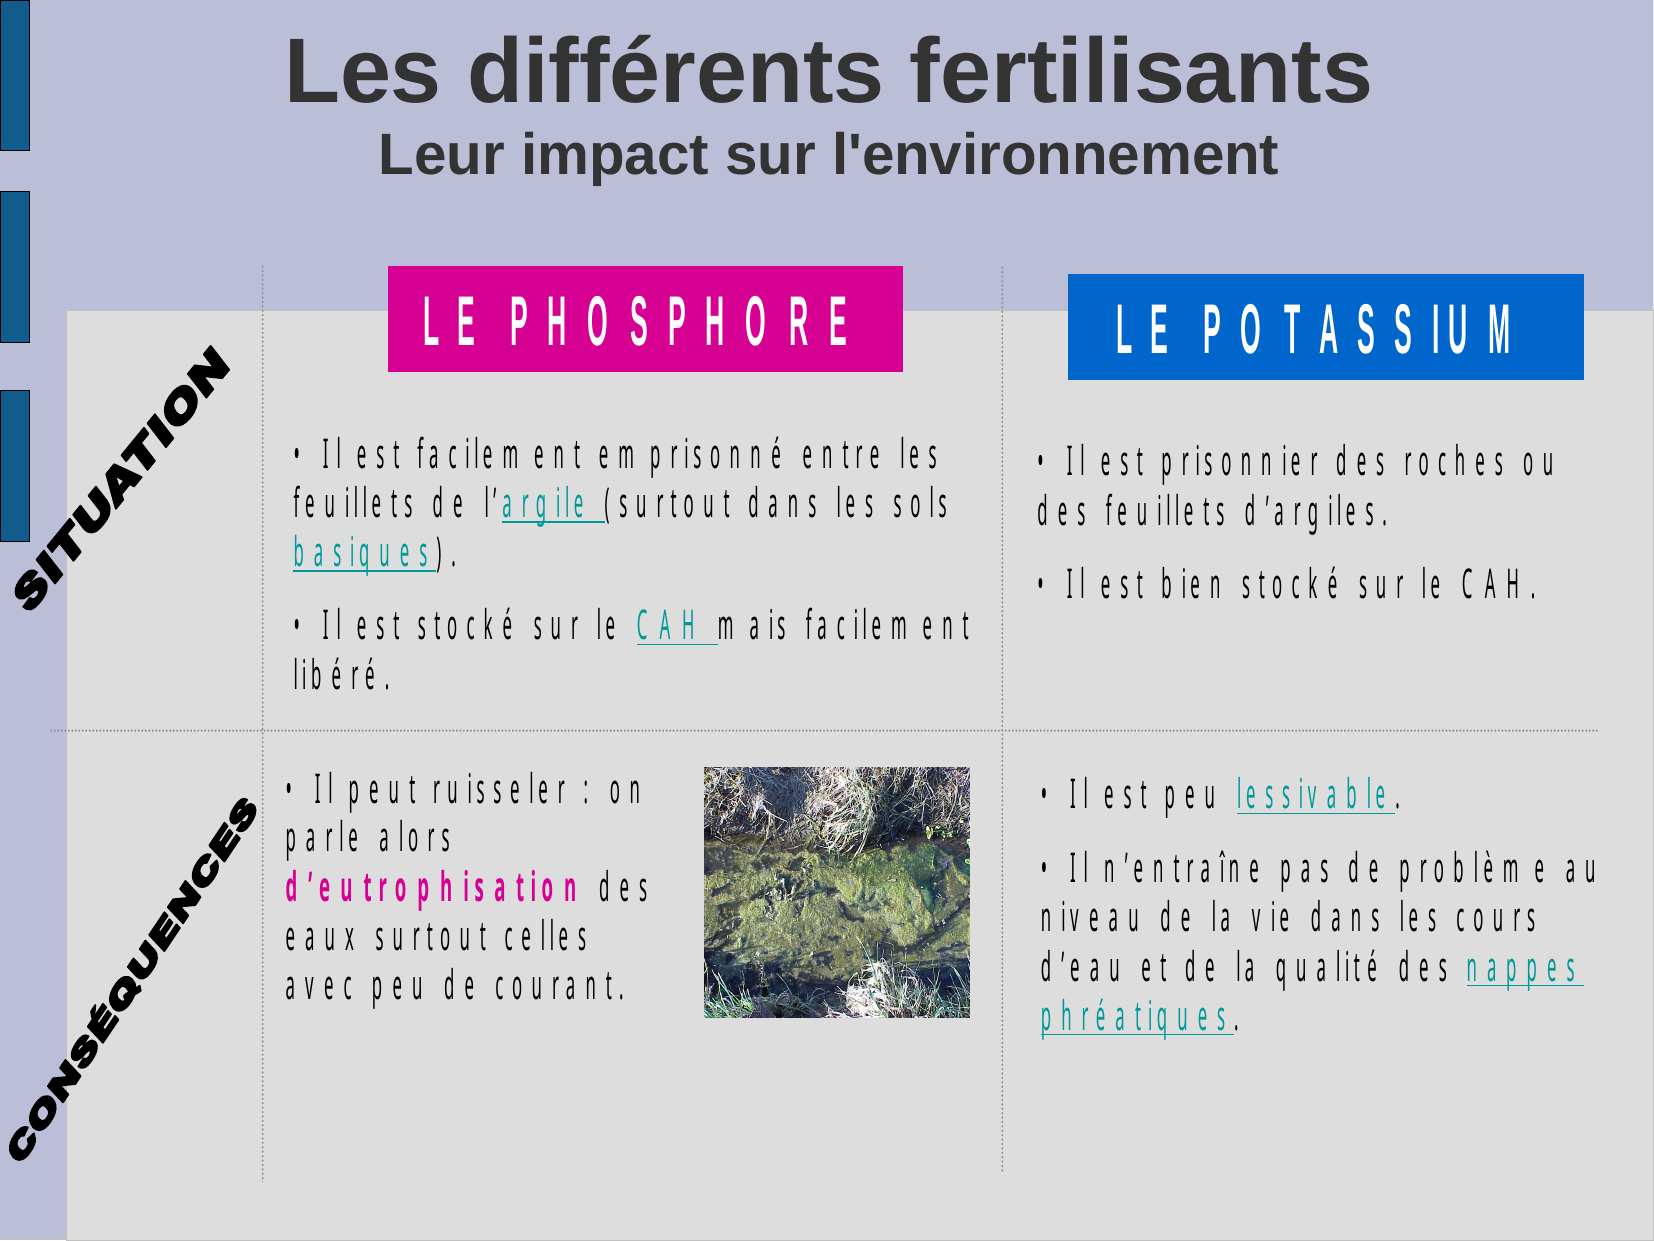

# Les différents fertilisants Leur impact sur l'environnement